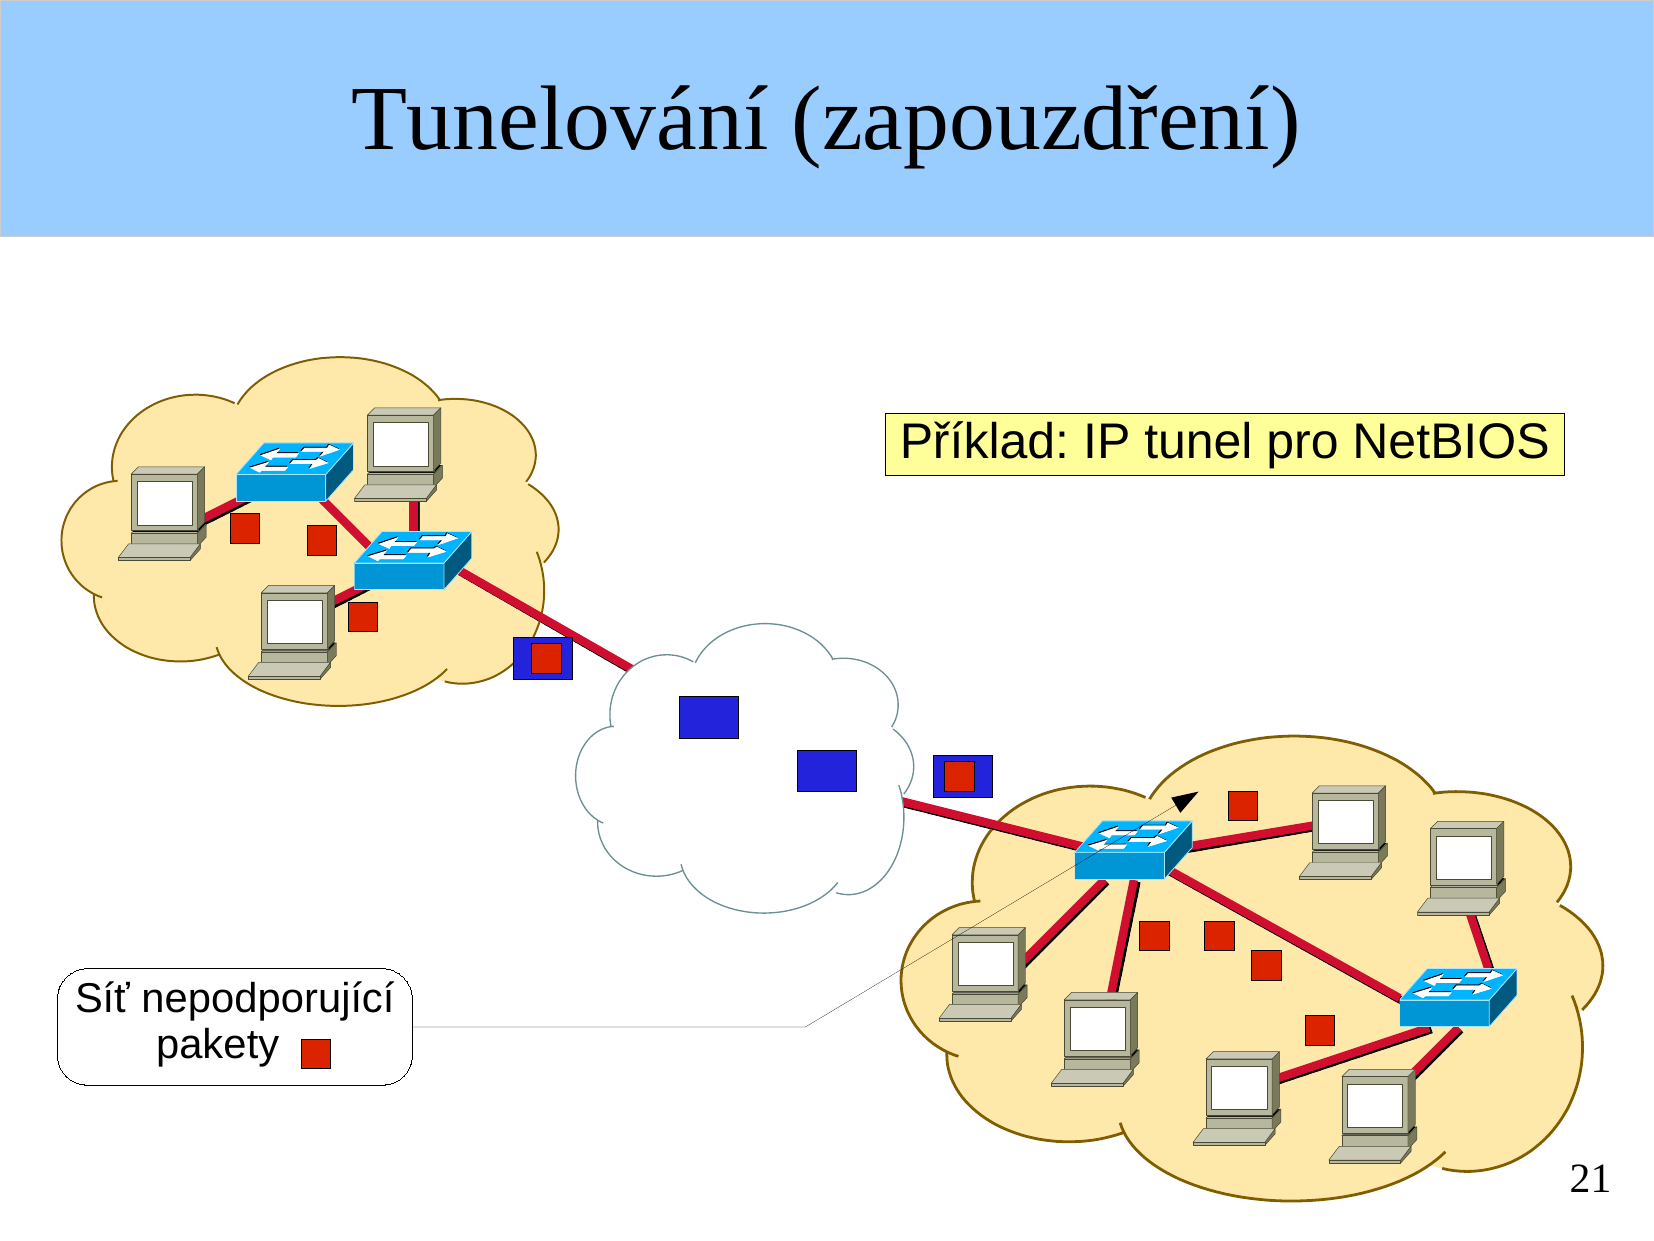

# Tunelování (zapouzdření)
 Příklad: IP tunel pro NetBIOS